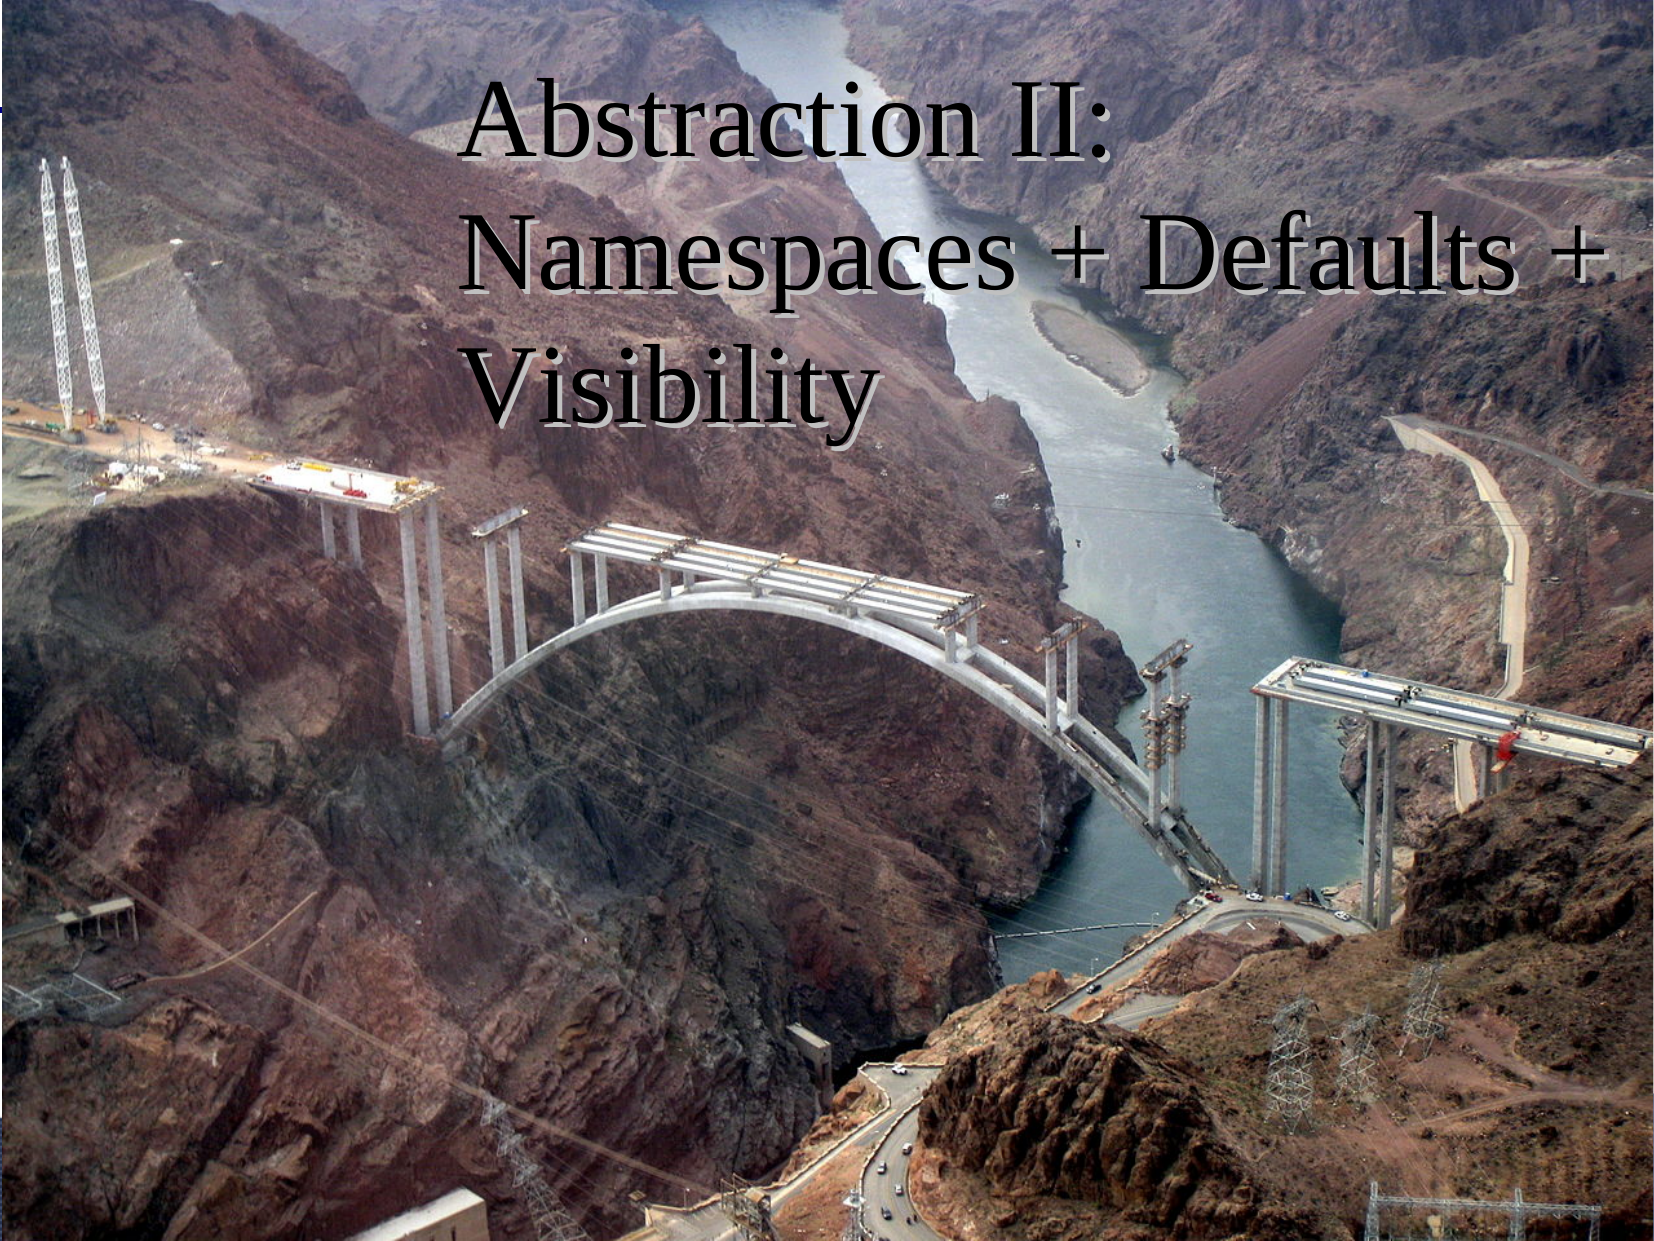

Current Situation
Abstraction II:
Namespaces + Defaults +
Visibility